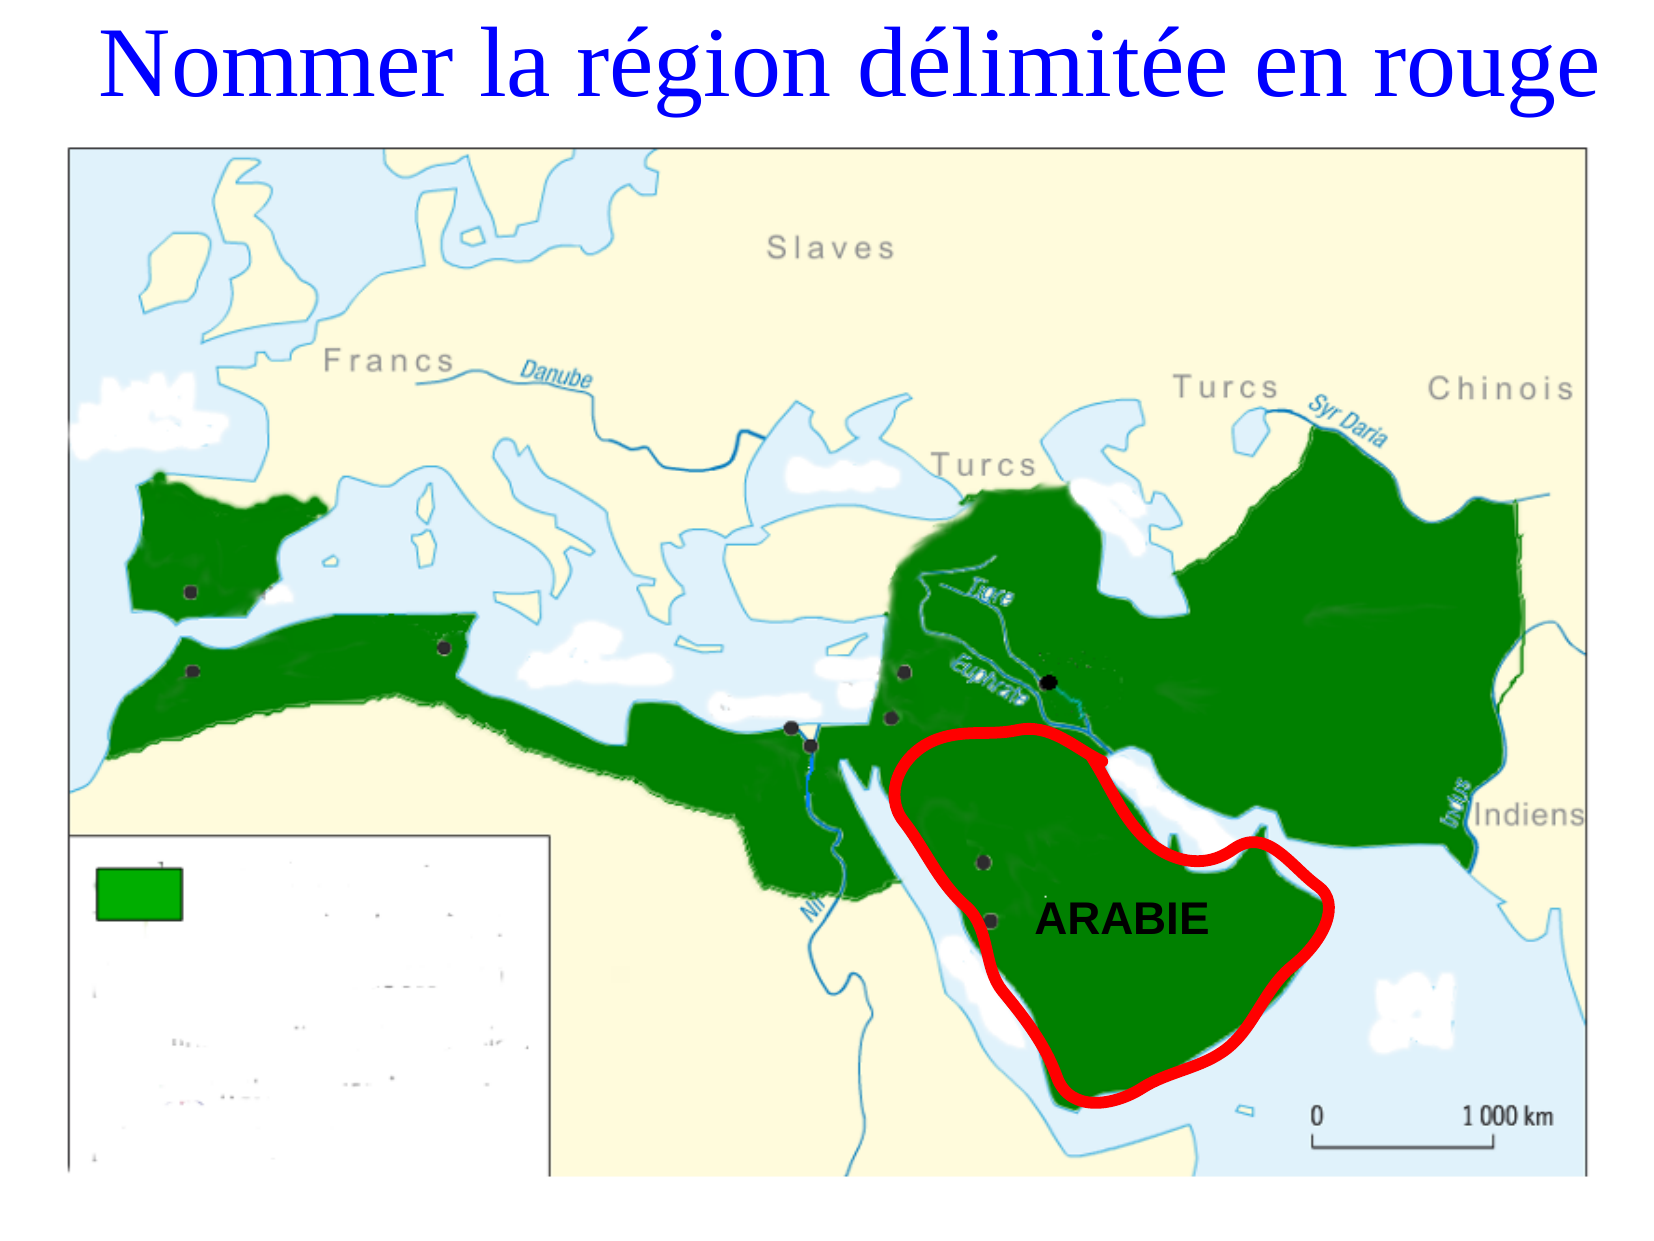

# Nommer la région délimitée en rouge
ARABIE